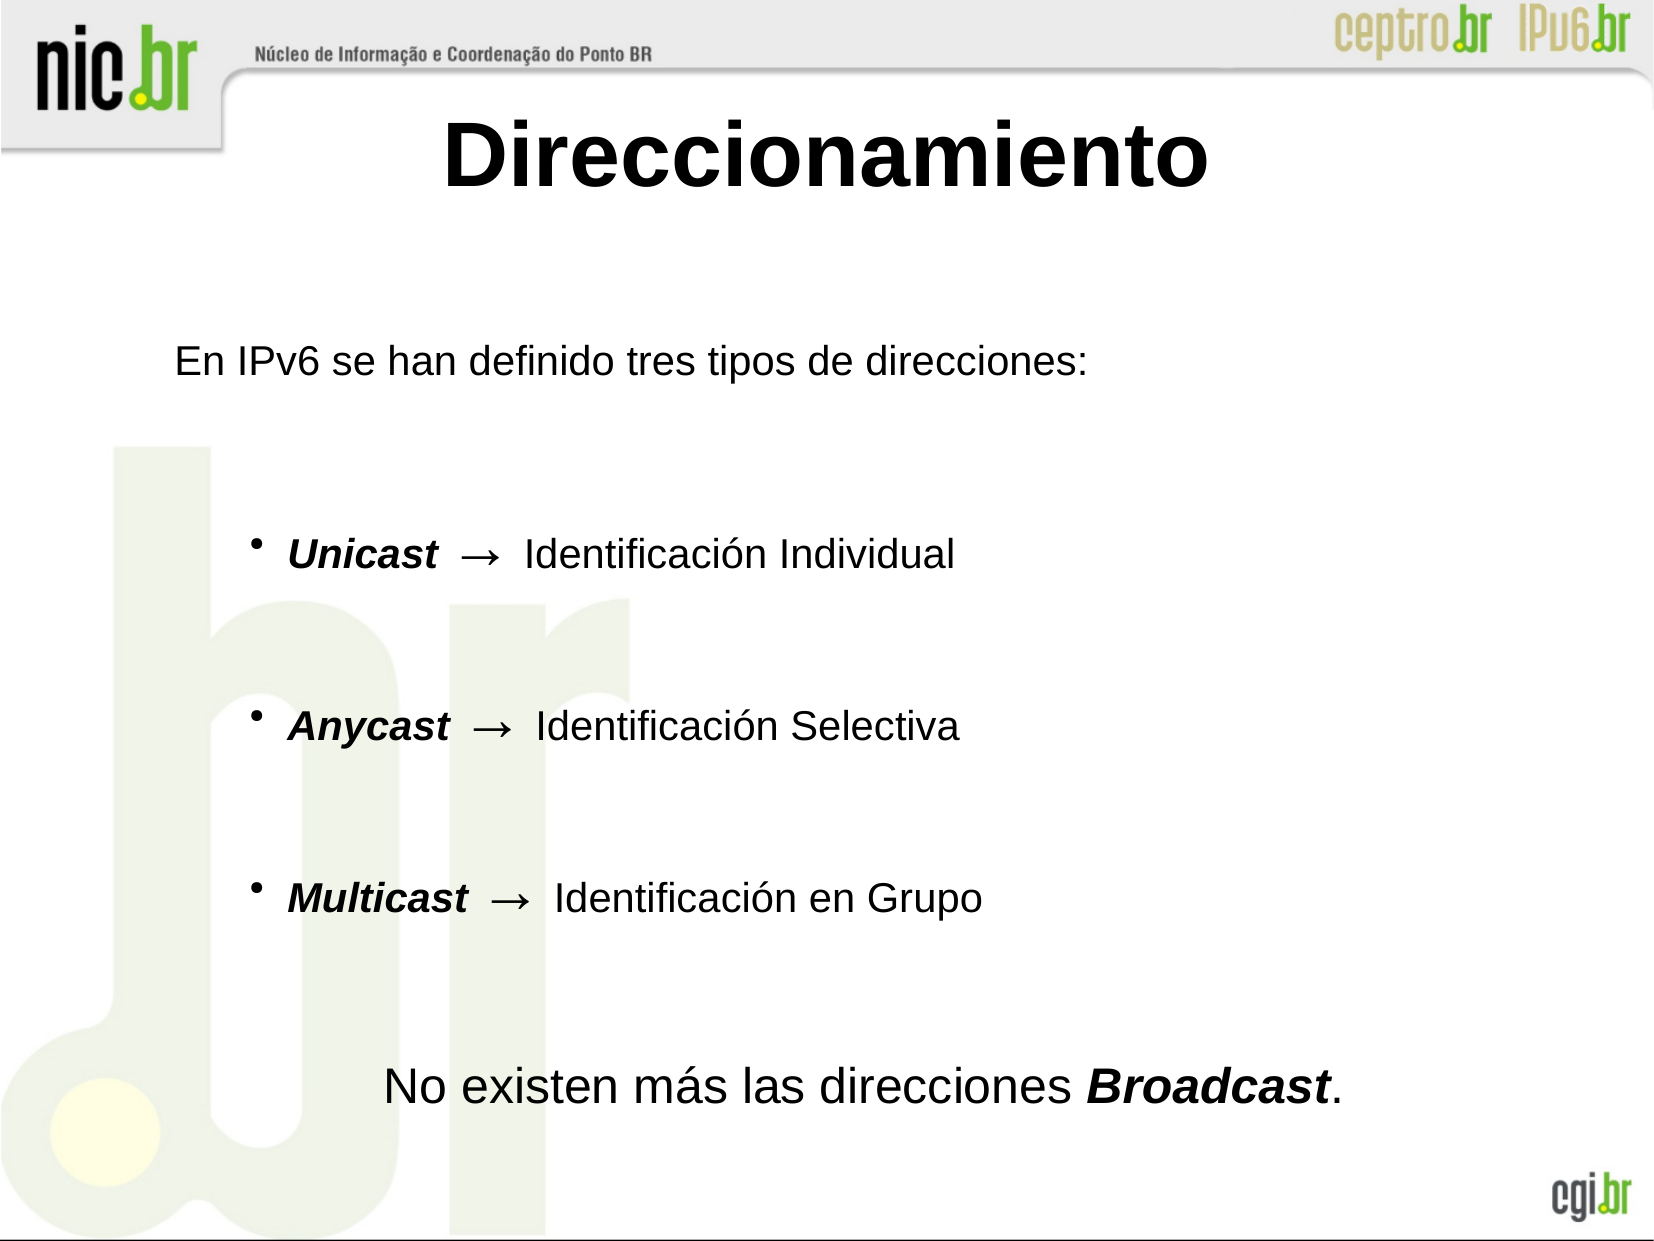

Direccionamiento
En IPv6 se han definido tres tipos de direcciones:
 Unicast → Identificación Individual
 Anycast → Identificación Selectiva
 Multicast → Identificación en Grupo
No existen más las direcciones Broadcast.